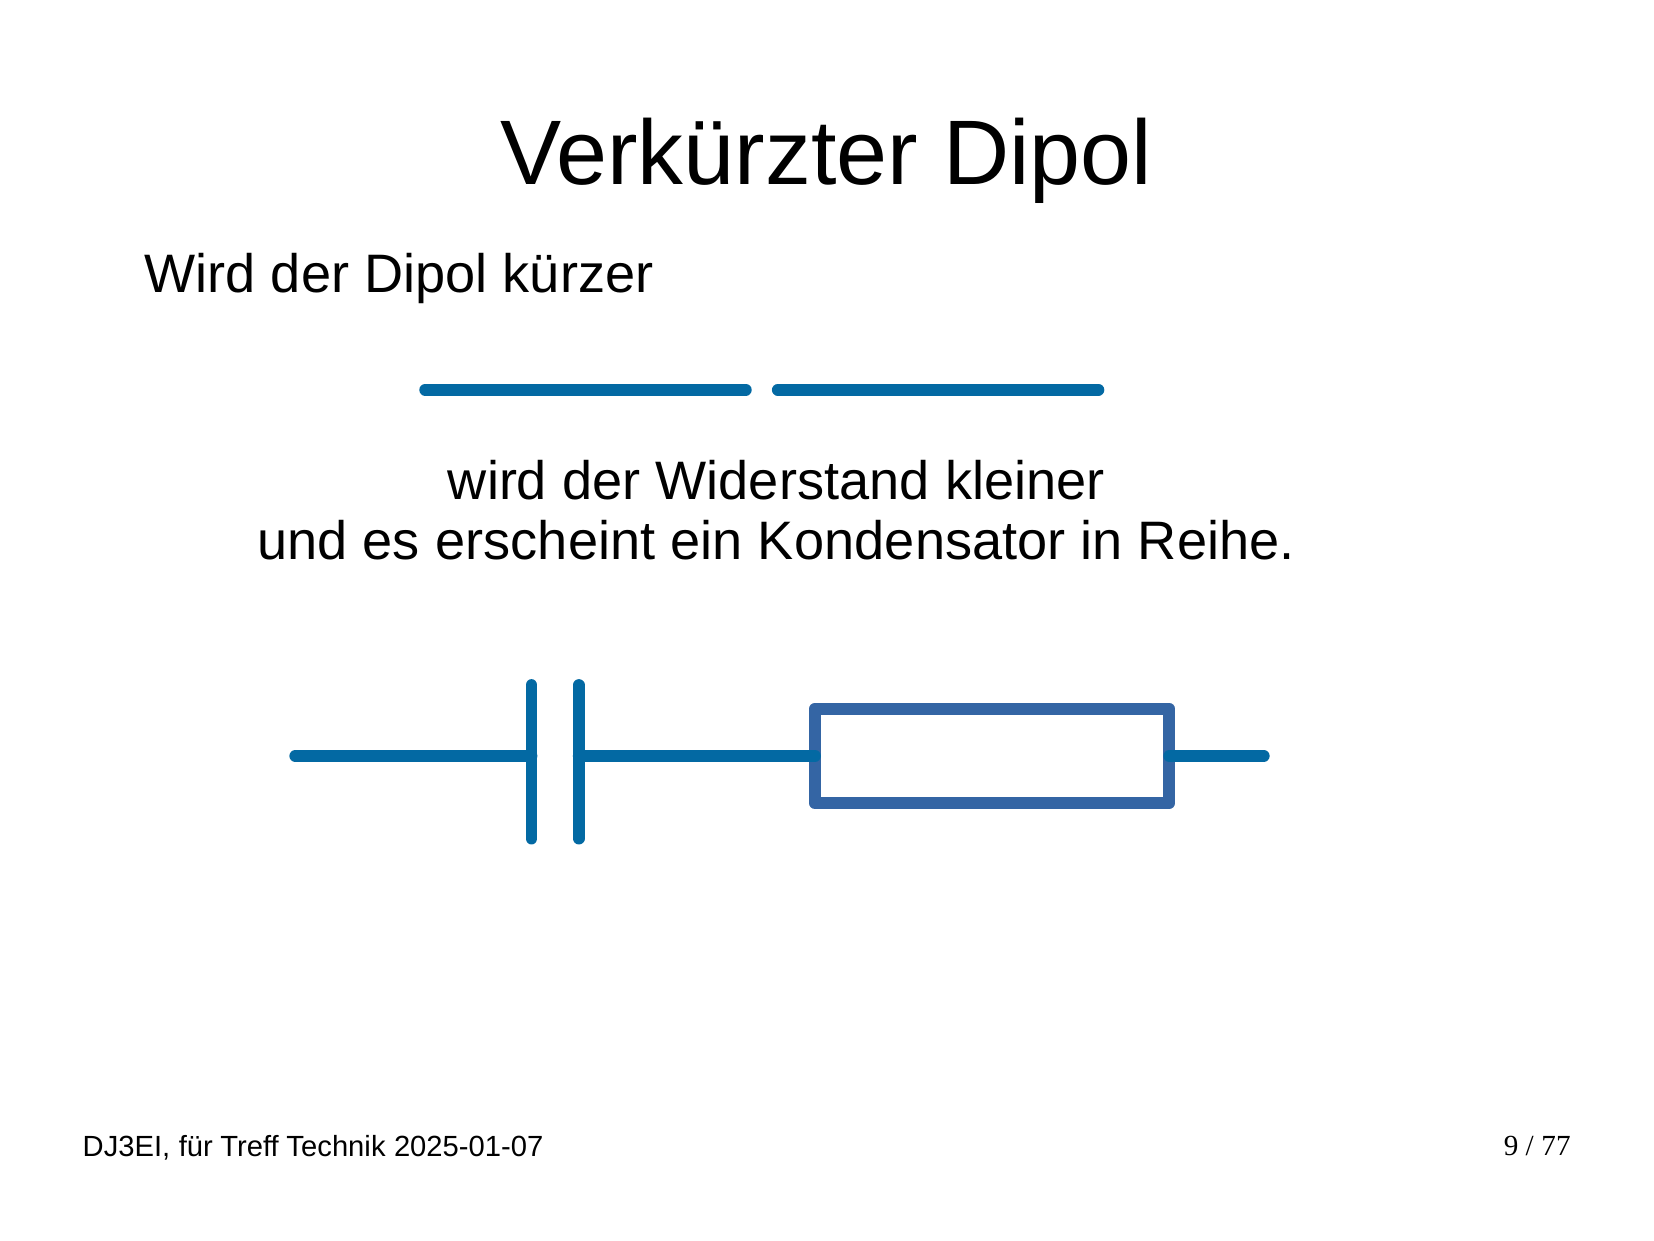

# Verkürzter Dipol
Wird der Dipol kürzer
wird der Widerstand kleiner
und es erscheint ein Kondensator in Reihe.
9